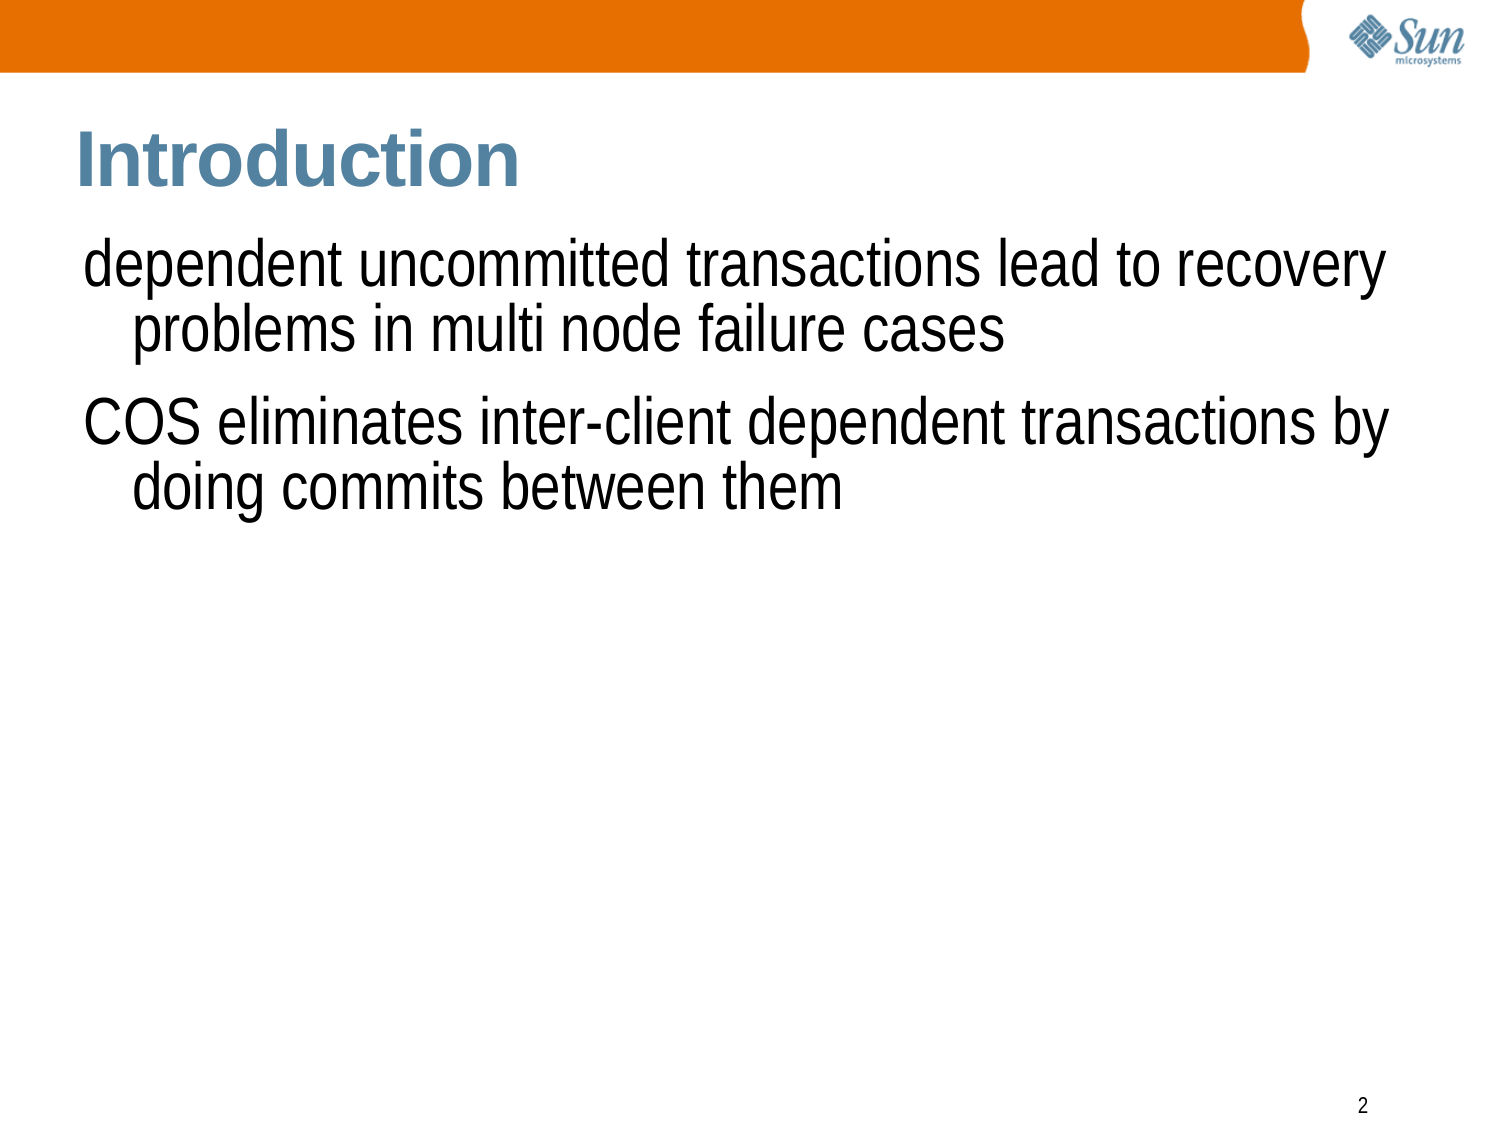

# Introduction
dependent uncommitted transactions lead to recovery problems in multi node failure cases
COS eliminates inter-client dependent transactions by doing commits between them